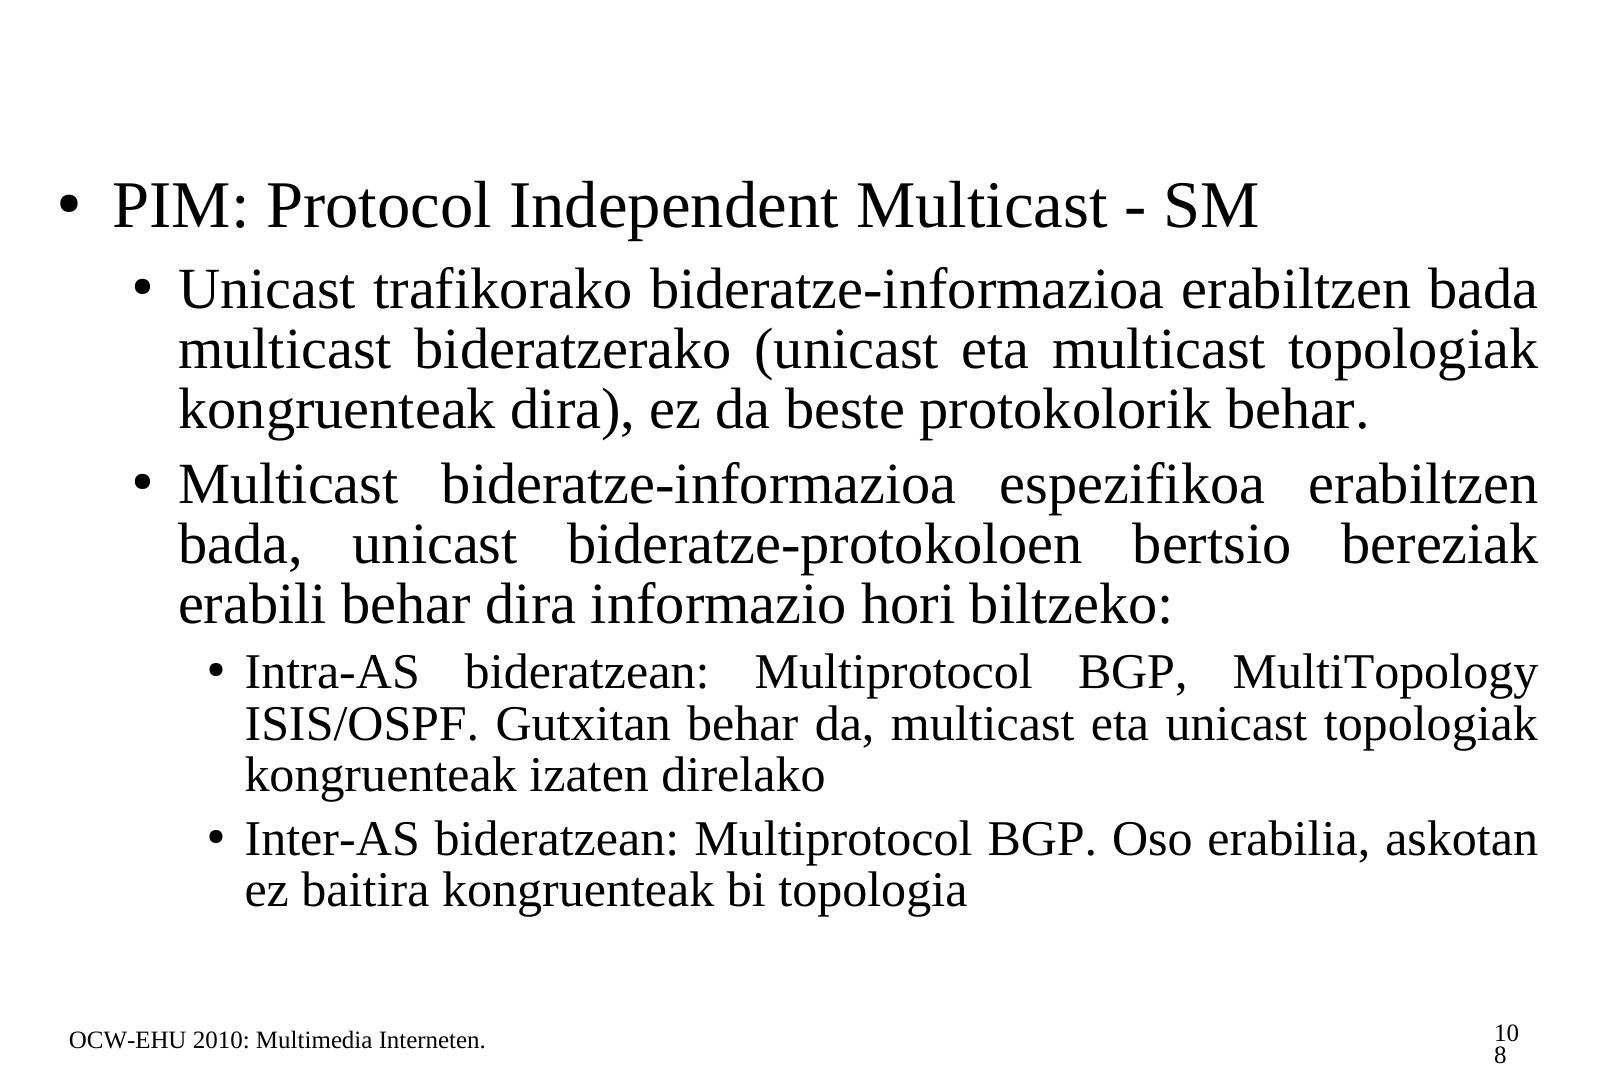

# PIM: Protocol Independent Multicast - SM
Unicast trafikorako bideratze-informazioa erabiltzen bada multicast bideratzerako (unicast eta multicast topologiak kongruenteak dira), ez da beste protokolorik behar.
Multicast bideratze-informazioa espezifikoa erabiltzen bada, unicast bideratze-protokoloen bertsio bereziak erabili behar dira informazio hori biltzeko:
Intra-AS bideratzean: Multiprotocol BGP, MultiTopology ISIS/OSPF. Gutxitan behar da, multicast eta unicast topologiak kongruenteak izaten direlako
Inter-AS bideratzean: Multiprotocol BGP. Oso erabilia, askotan ez baitira kongruenteak bi topologia
108